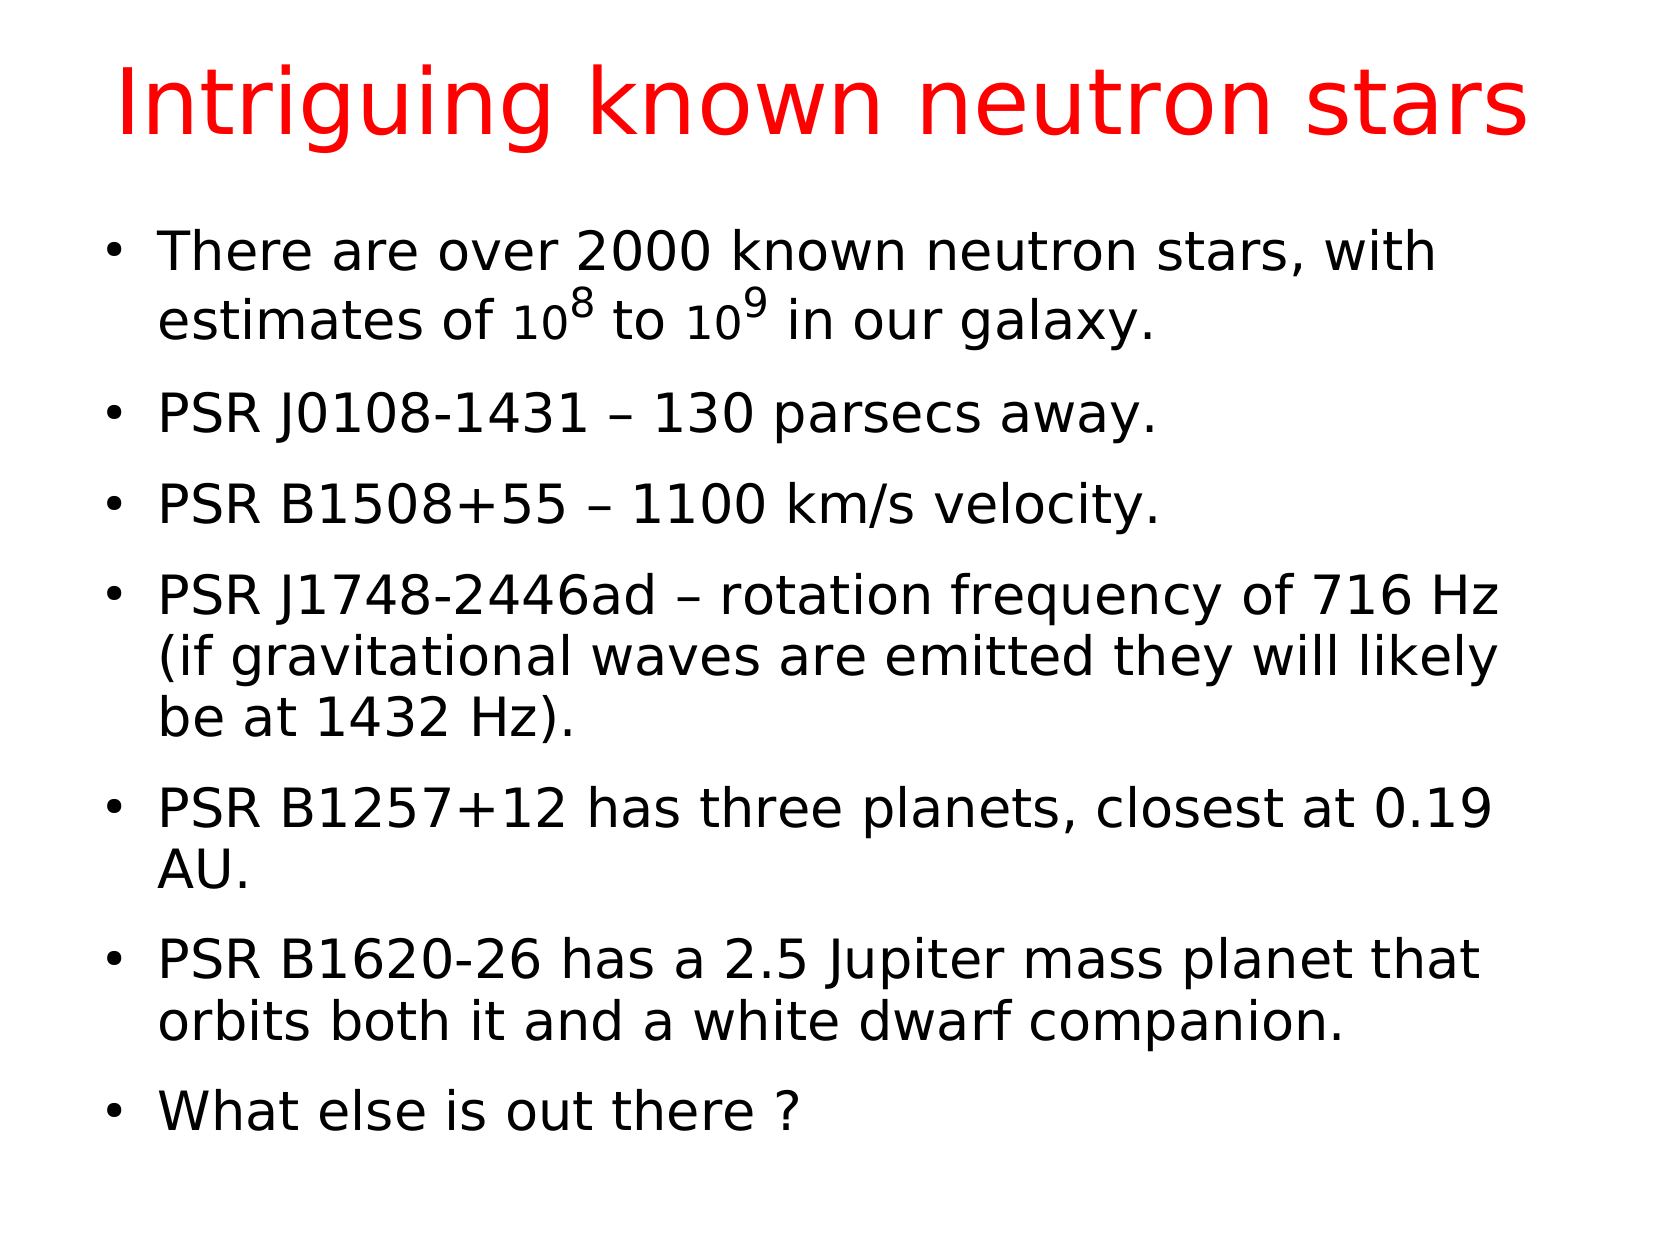

# Intriguing known neutron stars
There are over 2000 known neutron stars, with estimates of 108 to 109 in our galaxy.
PSR J0108-1431 – 130 parsecs away.
PSR B1508+55 – 1100 km/s velocity.
PSR J1748-2446ad – rotation frequency of 716 Hz (if gravitational waves are emitted they will likely be at 1432 Hz).
PSR B1257+12 has three planets, closest at 0.19 AU.
PSR B1620-26 has a 2.5 Jupiter mass planet that orbits both it and a white dwarf companion.
What else is out there ?